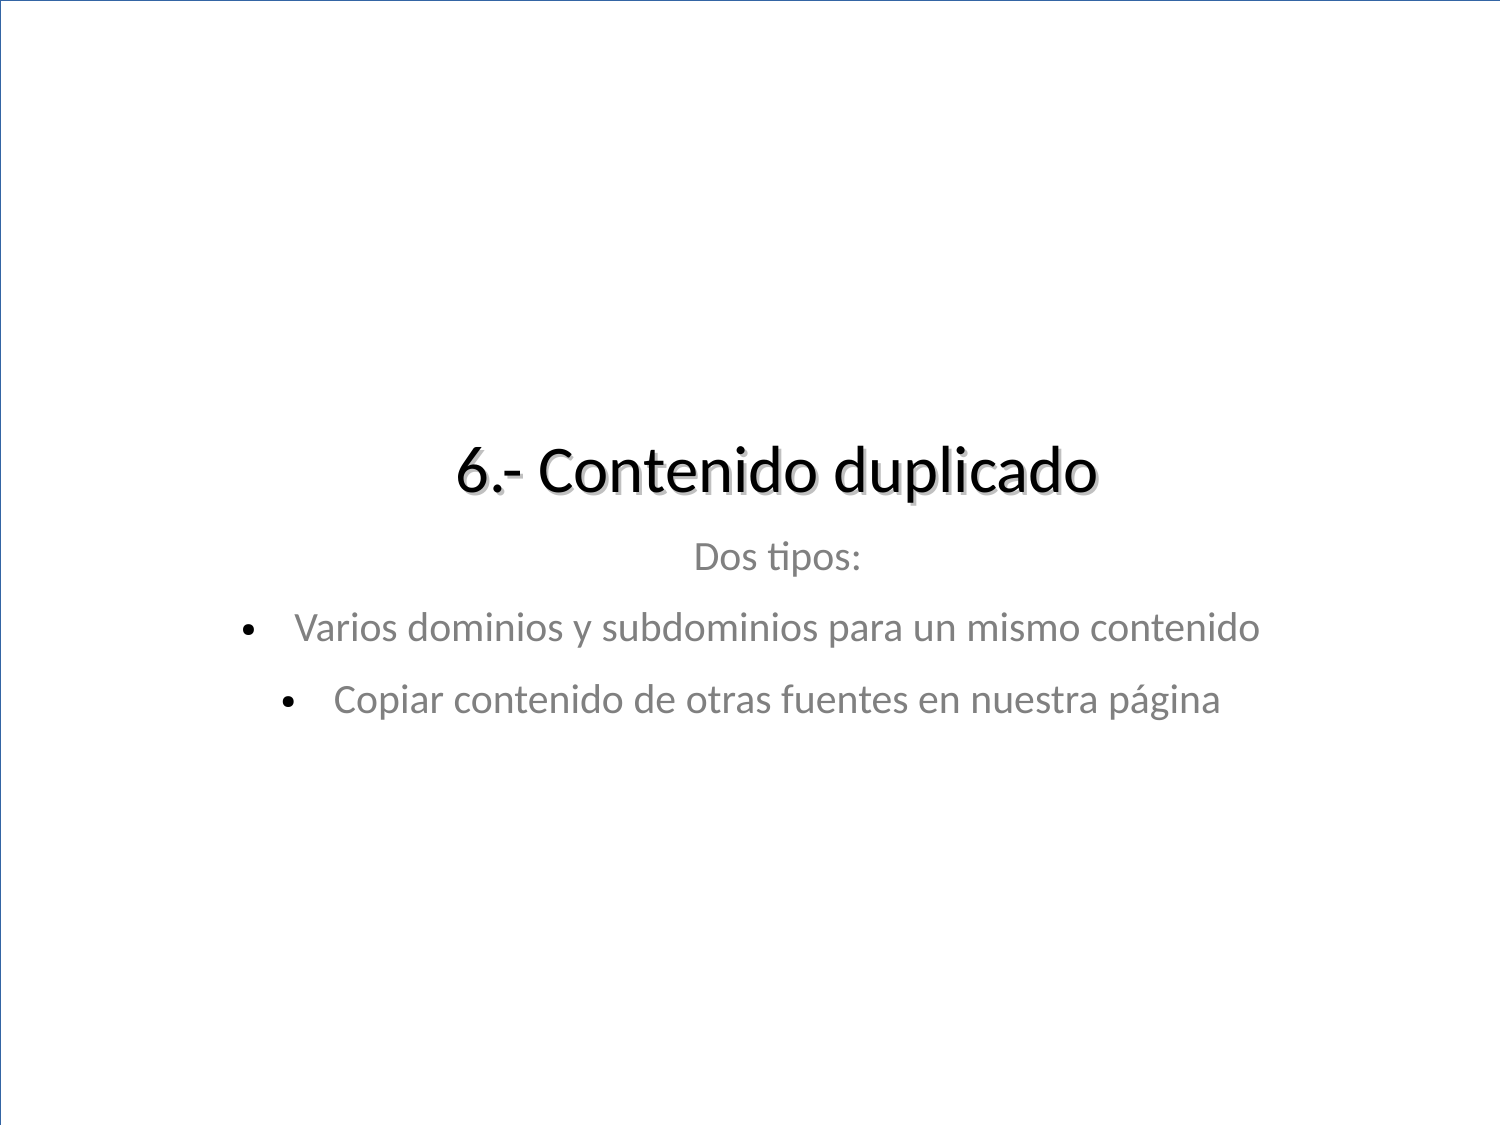

# 6.- Contenido duplicado
Dos tipos:
Varios dominios y subdominios para un mismo contenido
Copiar contenido de otras fuentes en nuestra página